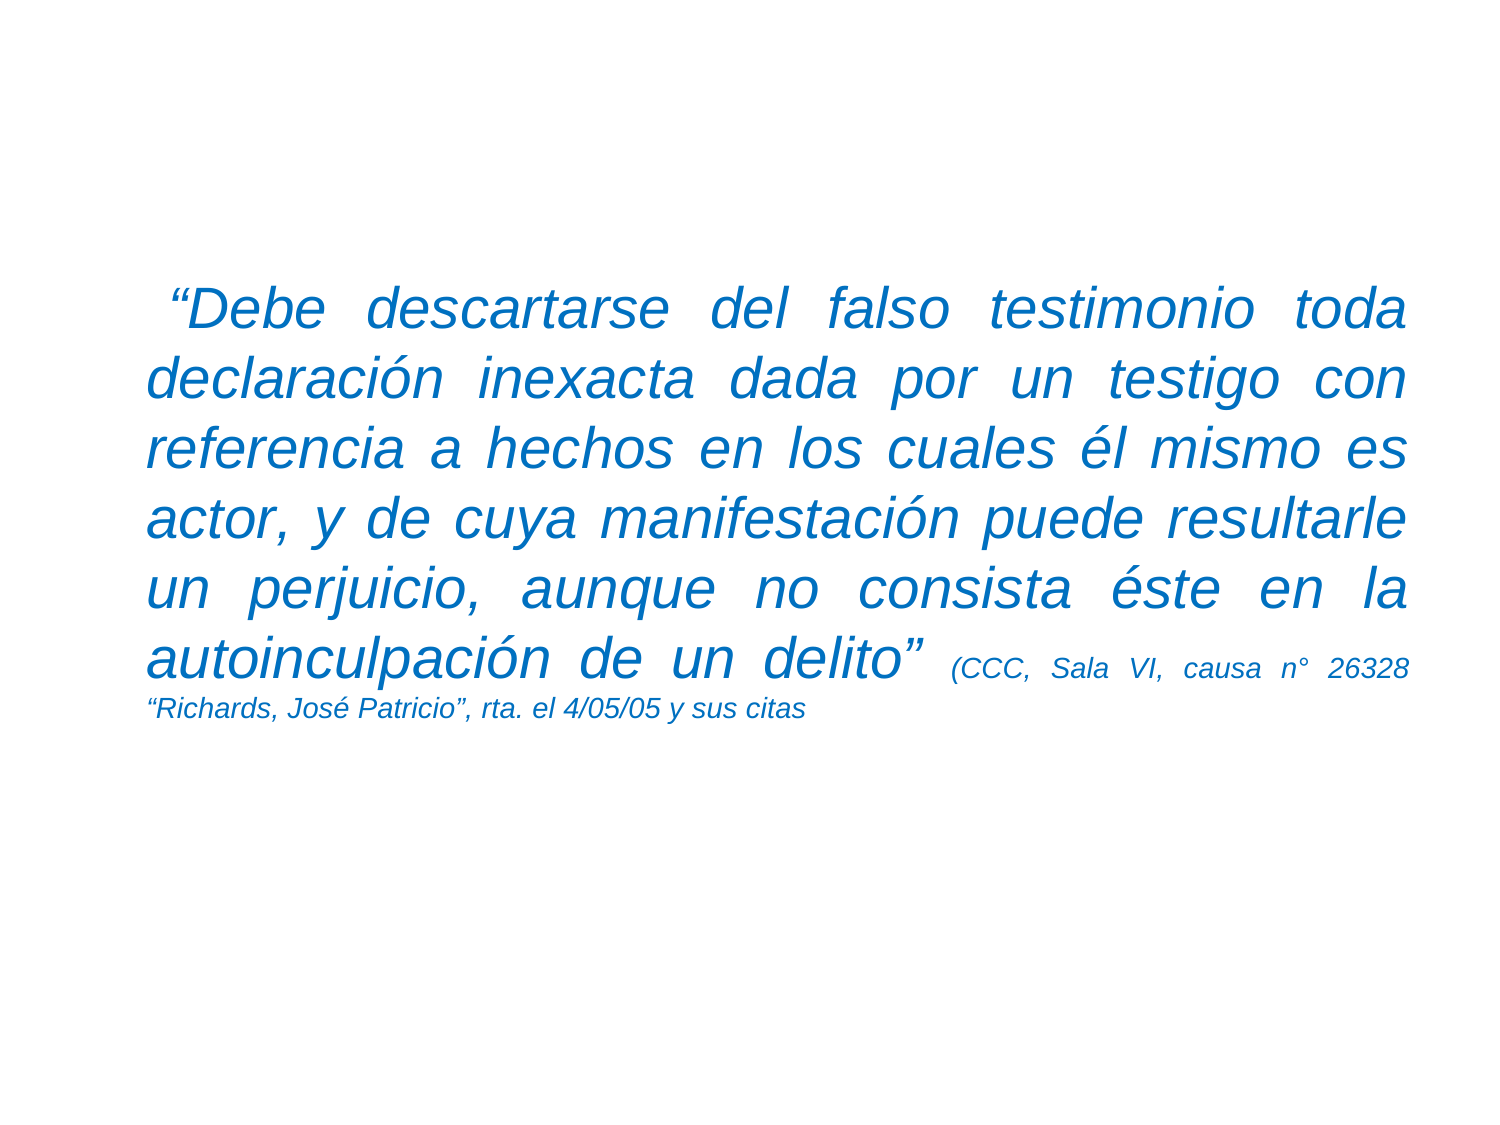

# “Debe descartarse del falso testimonio toda declaración inexacta dada por un testigo con referencia a hechos en los cuales él mismo es actor, y de cuya manifestación puede resultarle un perjuicio, aunque no consista éste en la autoinculpación de un delito” (CCC, Sala VI, causa n° 26328 “Richards, José Patricio”, rta. el 4/05/05 y sus citas).